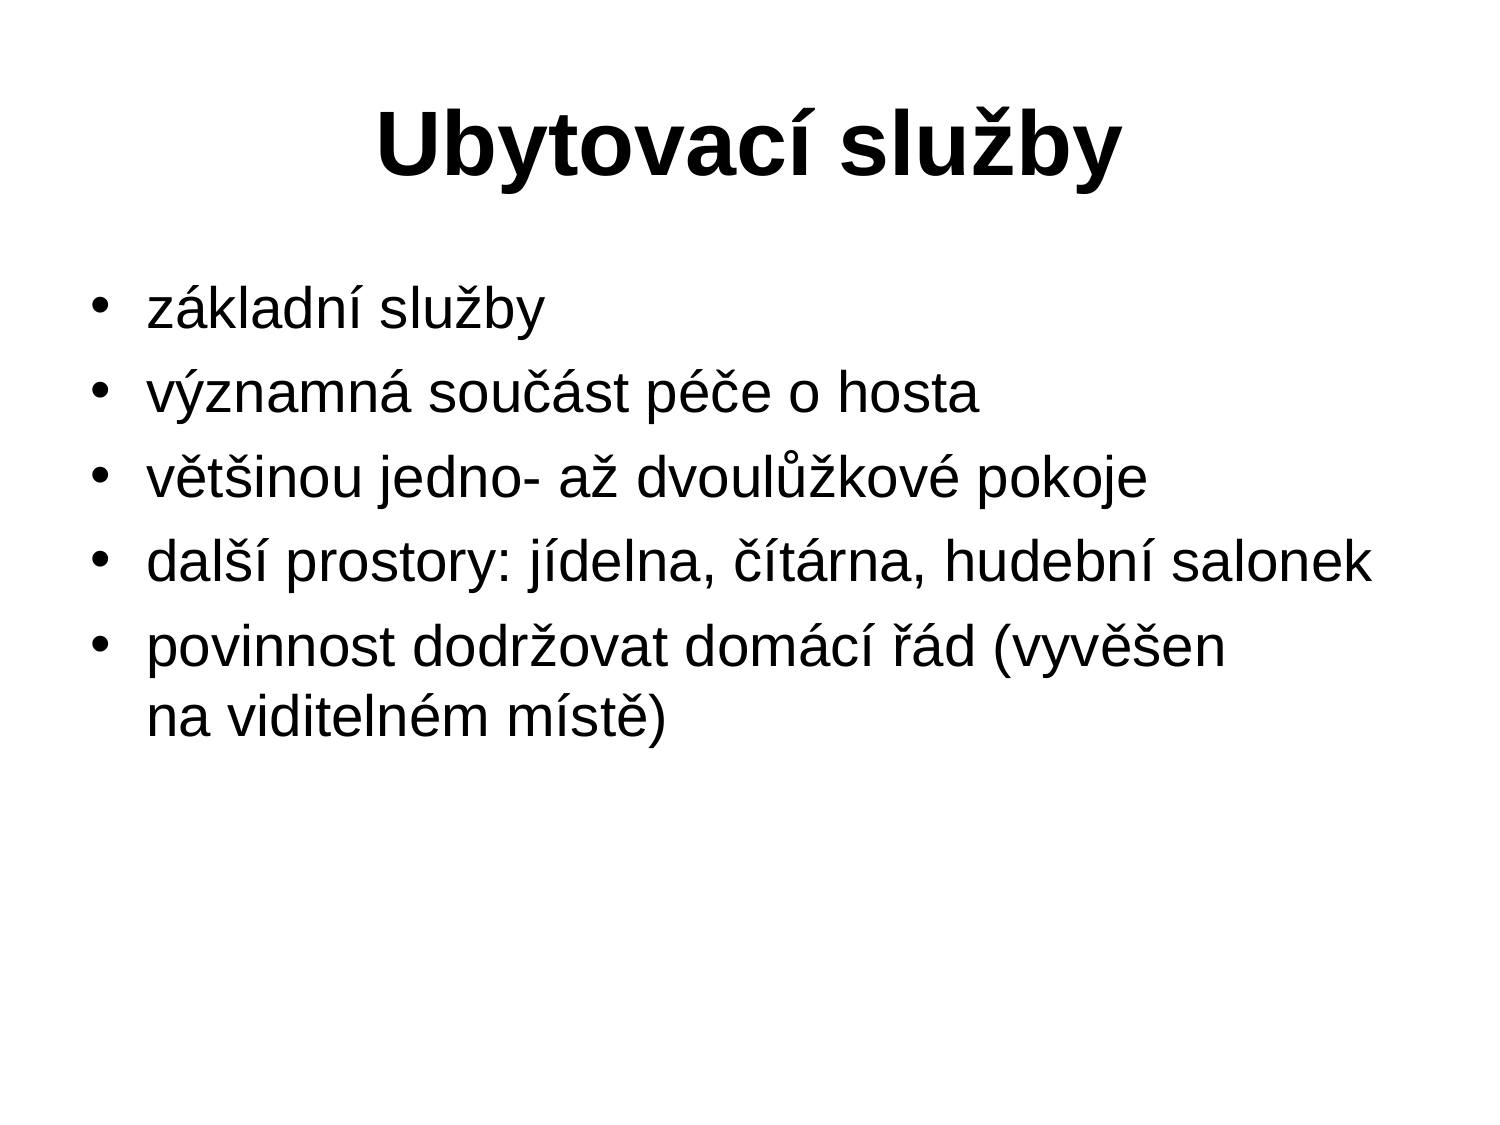

# Ubytovací služby
základní služby
významná součást péče o hosta
většinou jedno- až dvoulůžkové pokoje
další prostory: jídelna, čítárna, hudební salonek
povinnost dodržovat domácí řád (vyvěšen
na viditelném místě)